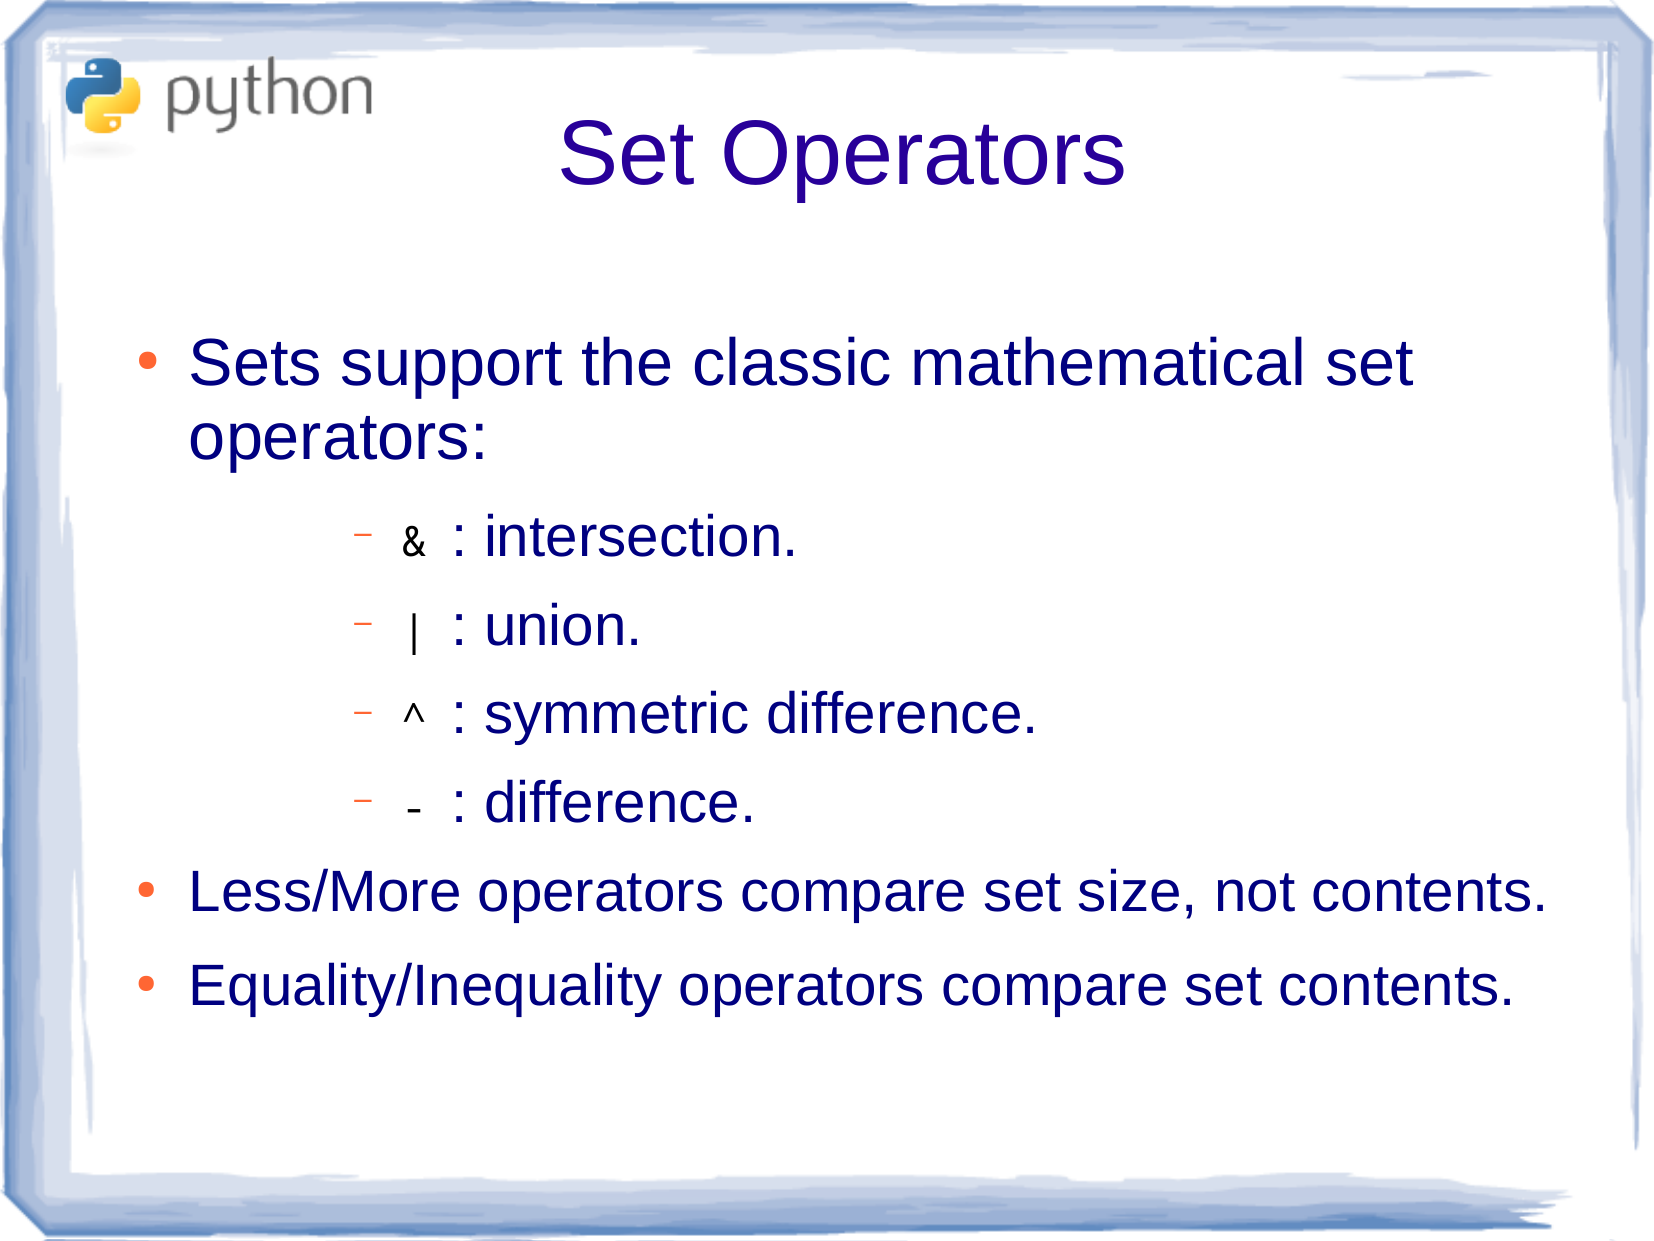

# Set Operators
Sets support the classic mathematical set operators:
& : intersection.
| : union.
^ : symmetric difference.
- : difference.
Less/More operators compare set size, not contents.
Equality/Inequality operators compare set contents.